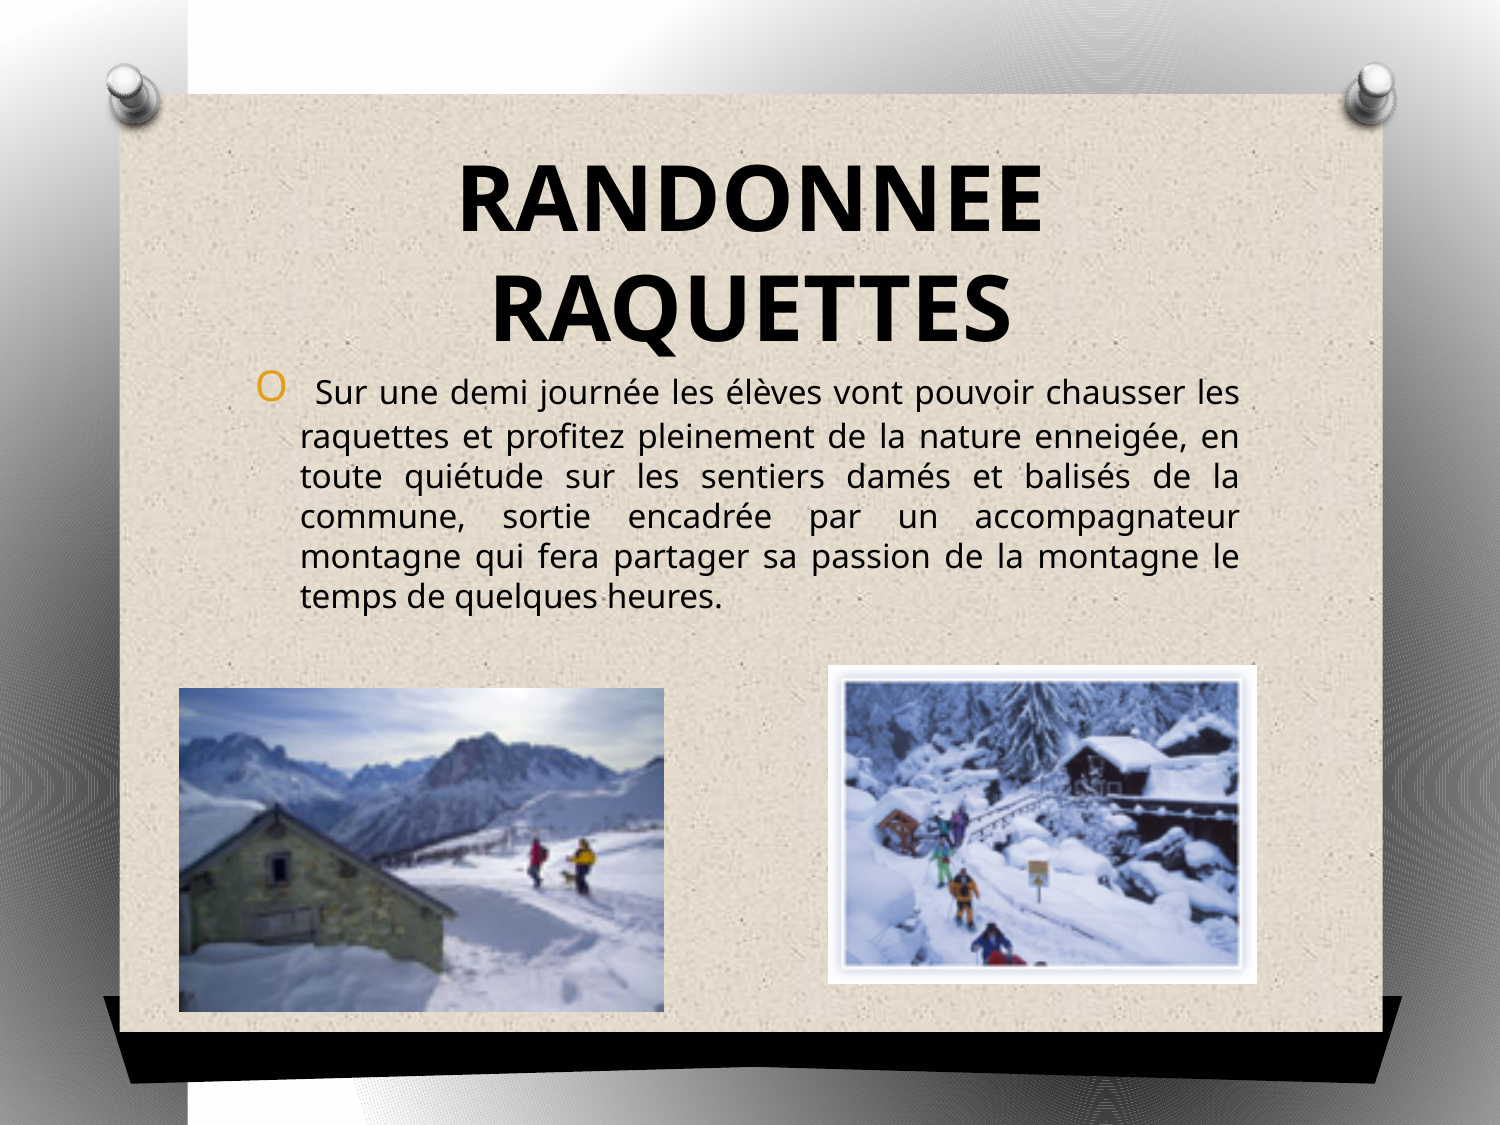

# RANDONNEE RAQUETTES
 Sur une demi journée les élèves vont pouvoir chausser les raquettes et profitez pleinement de la nature enneigée, en toute quiétude sur les sentiers damés et balisés de la commune, sortie encadrée par un accompagnateur montagne qui fera partager sa passion de la montagne le temps de quelques heures.